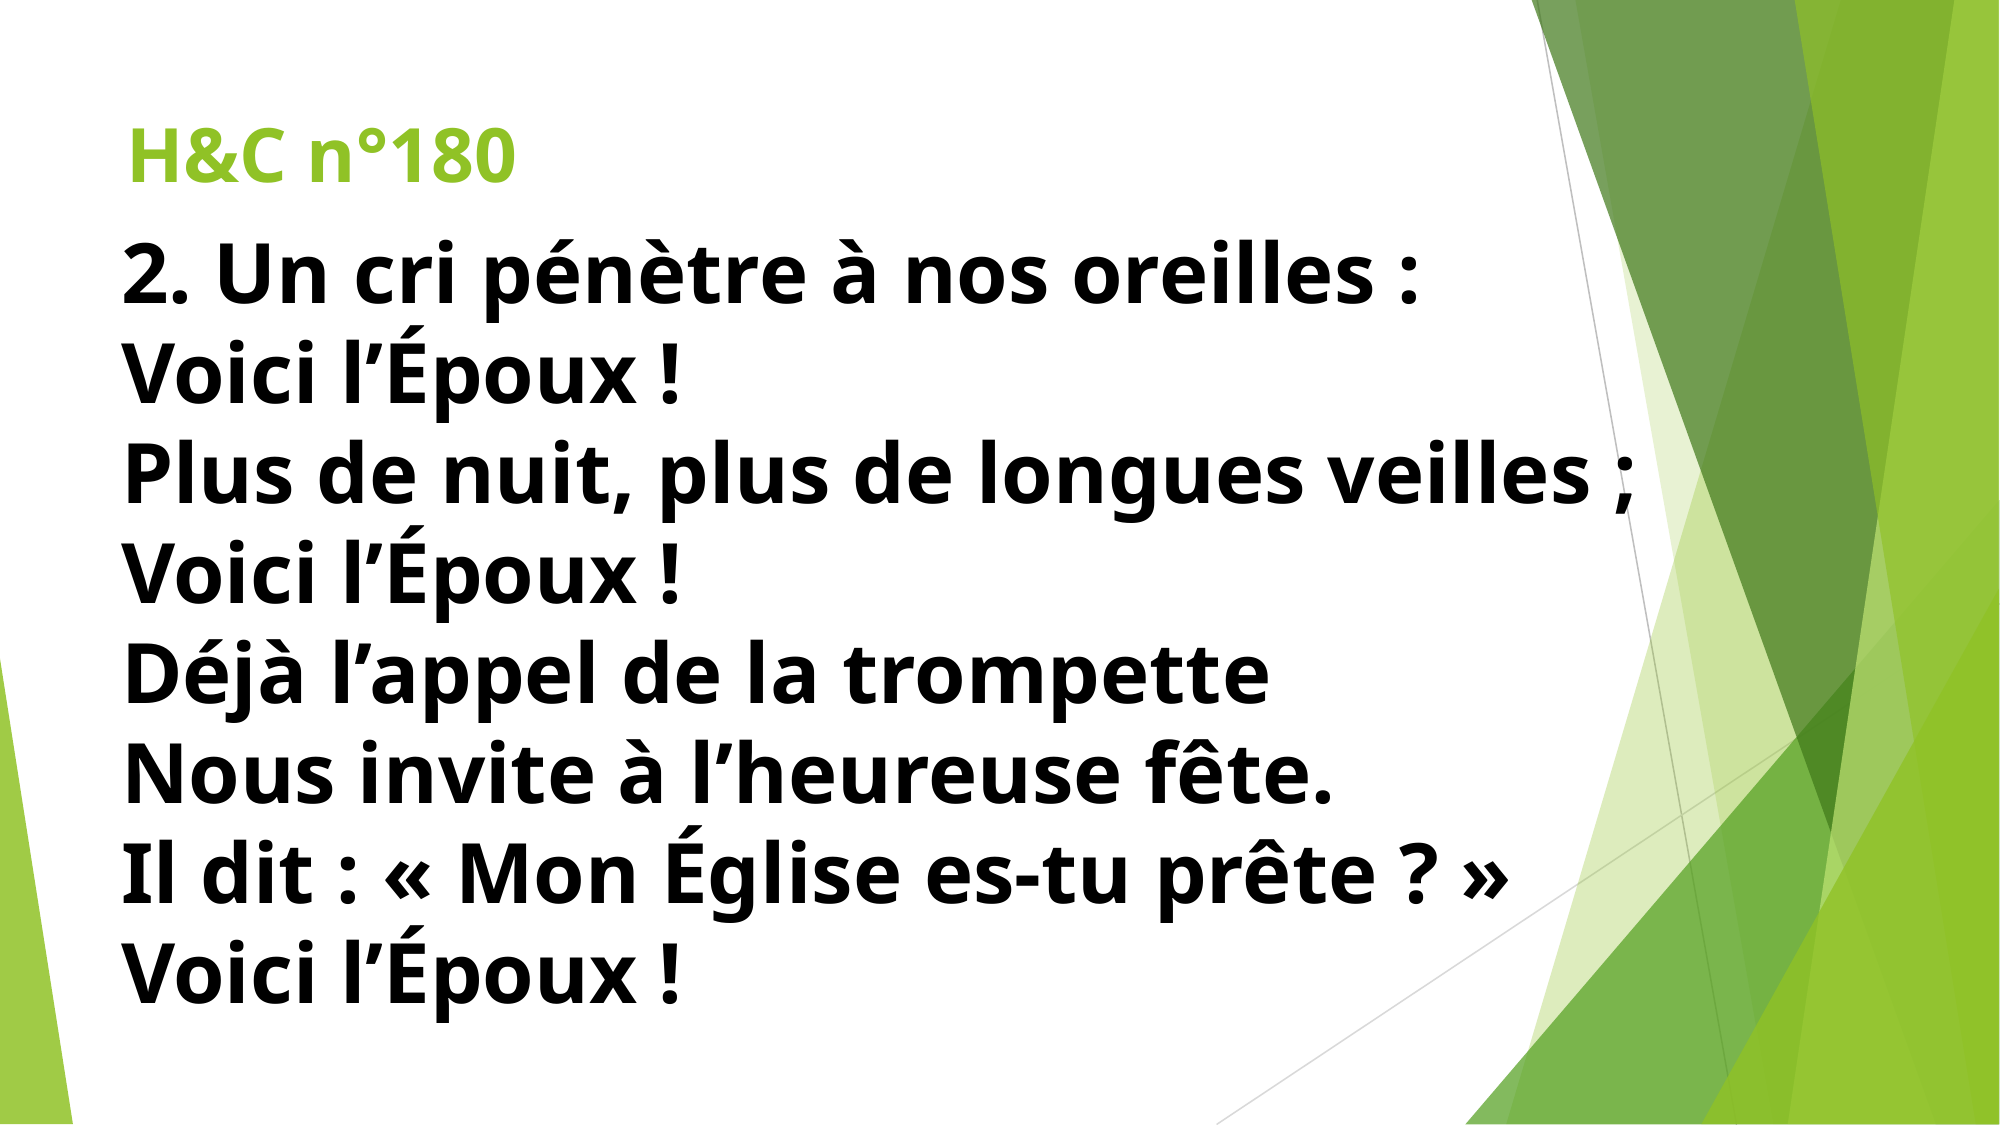

H&C n°180
2. Un cri pénètre à nos oreilles :
Voici l’Époux !
Plus de nuit, plus de longues veilles ;
Voici l’Époux !
Déjà l’appel de la trompette
Nous invite à l’heureuse fête.
Il dit : « Mon Église es-tu prête ? »
Voici l’Époux !